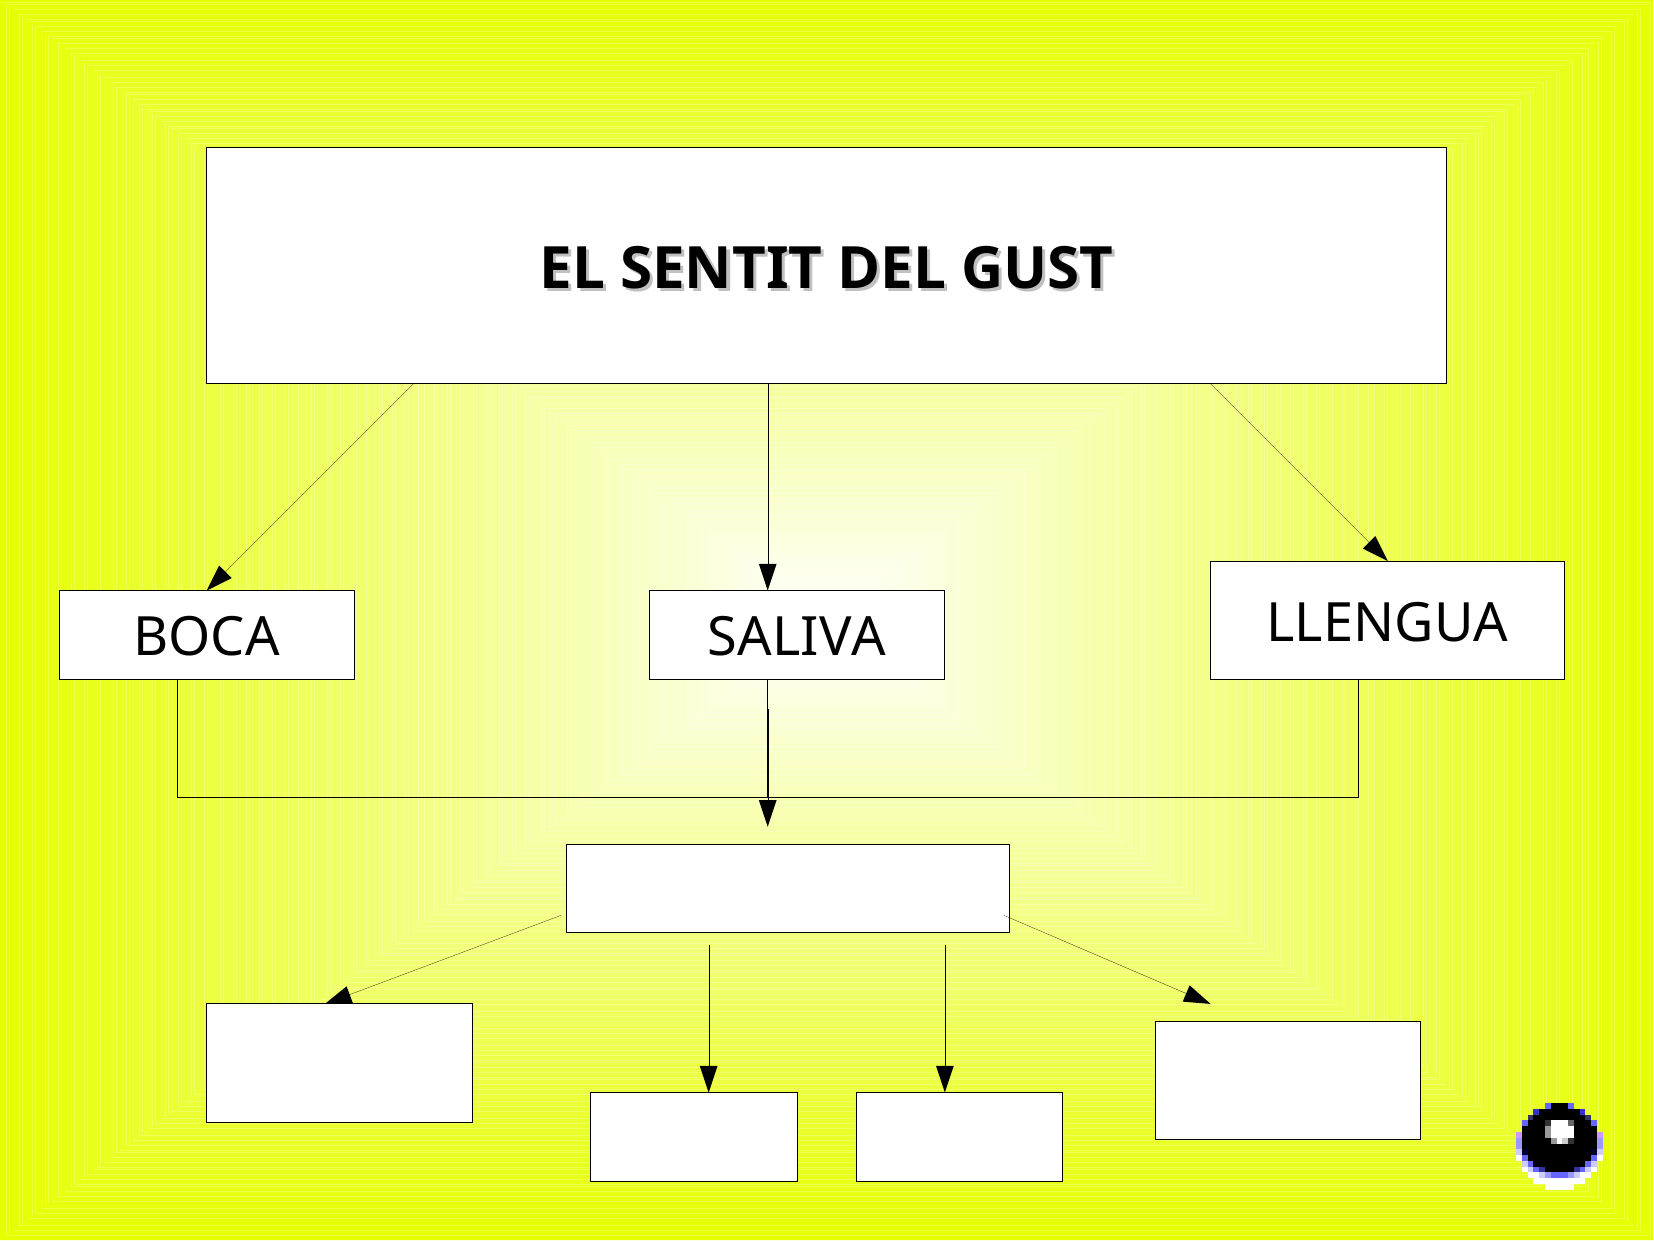

EL SENTIT DEL GUST
LLENGUA
BOCA
SALIVA